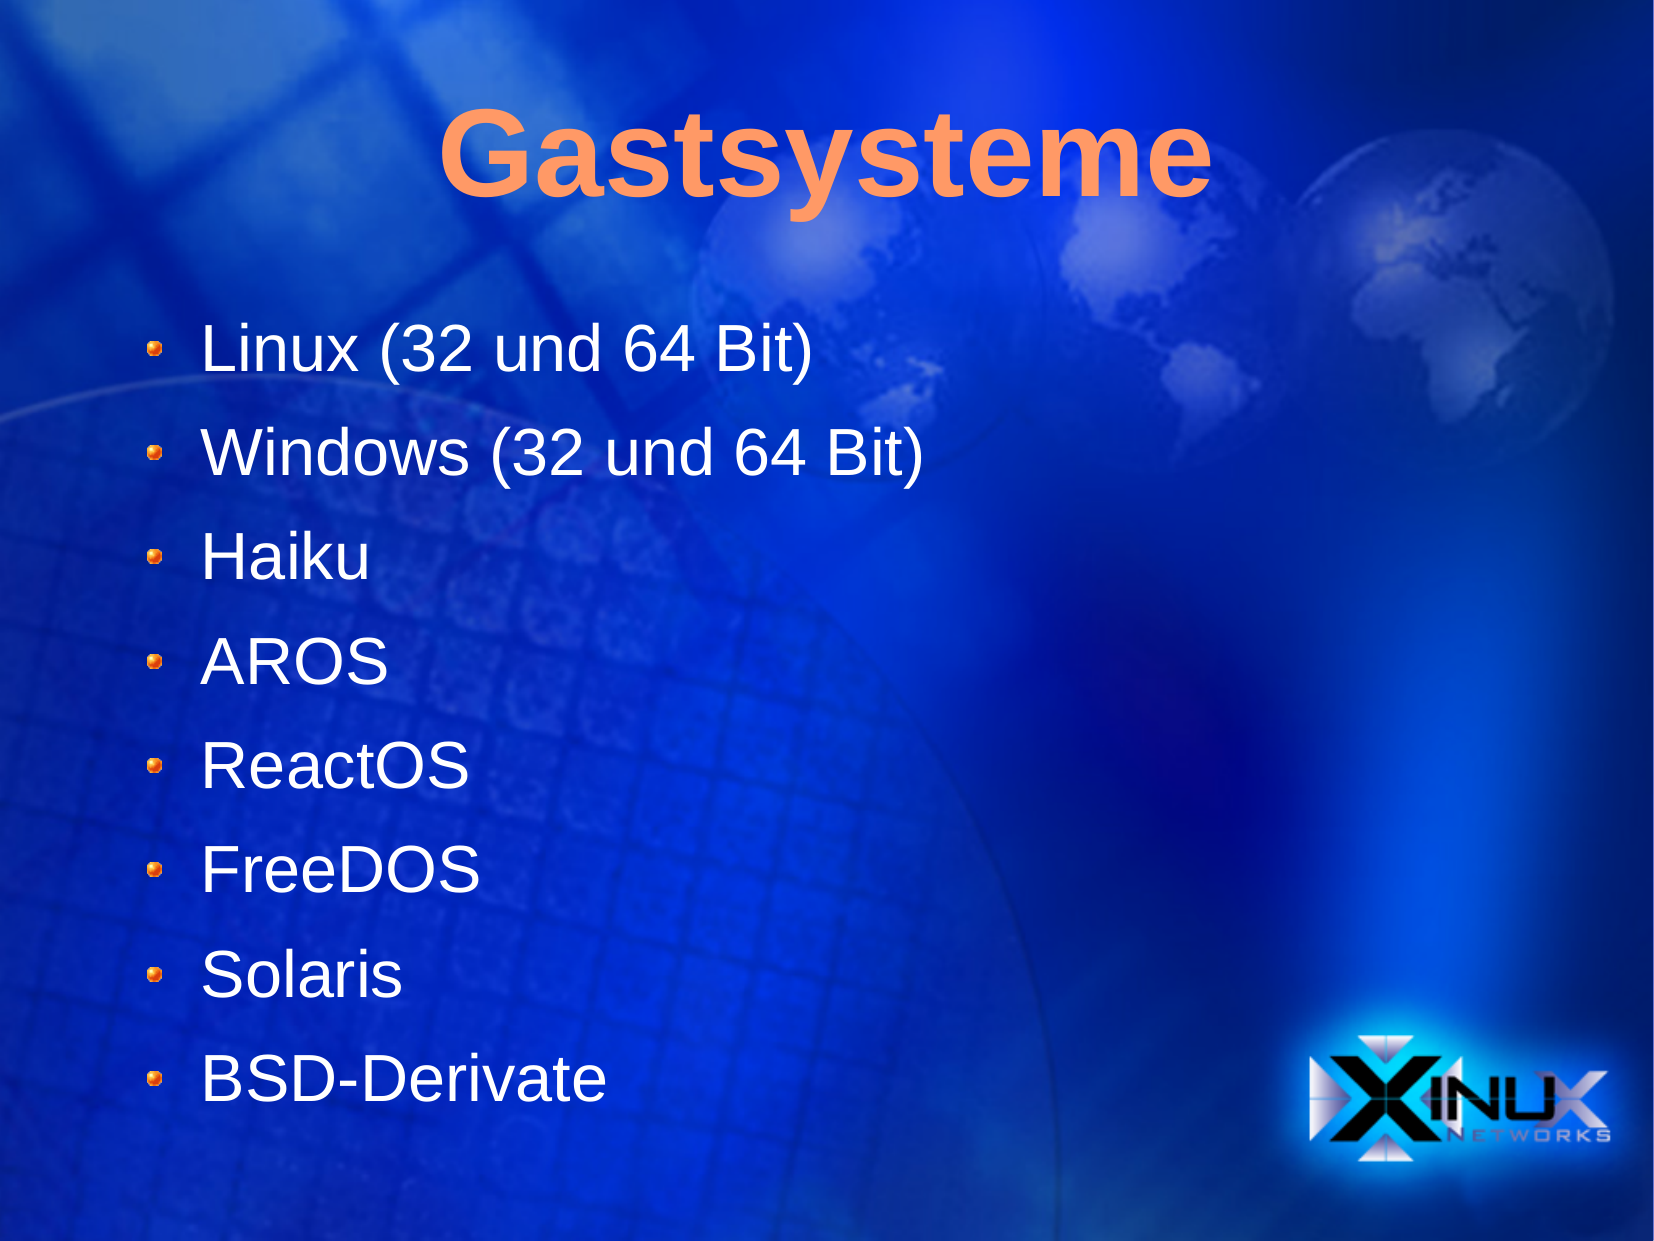

# Gastsysteme
Linux (32 und 64 Bit)
Windows (32 und 64 Bit)
Haiku
AROS
ReactOS
FreeDOS
Solaris
BSD-Derivate